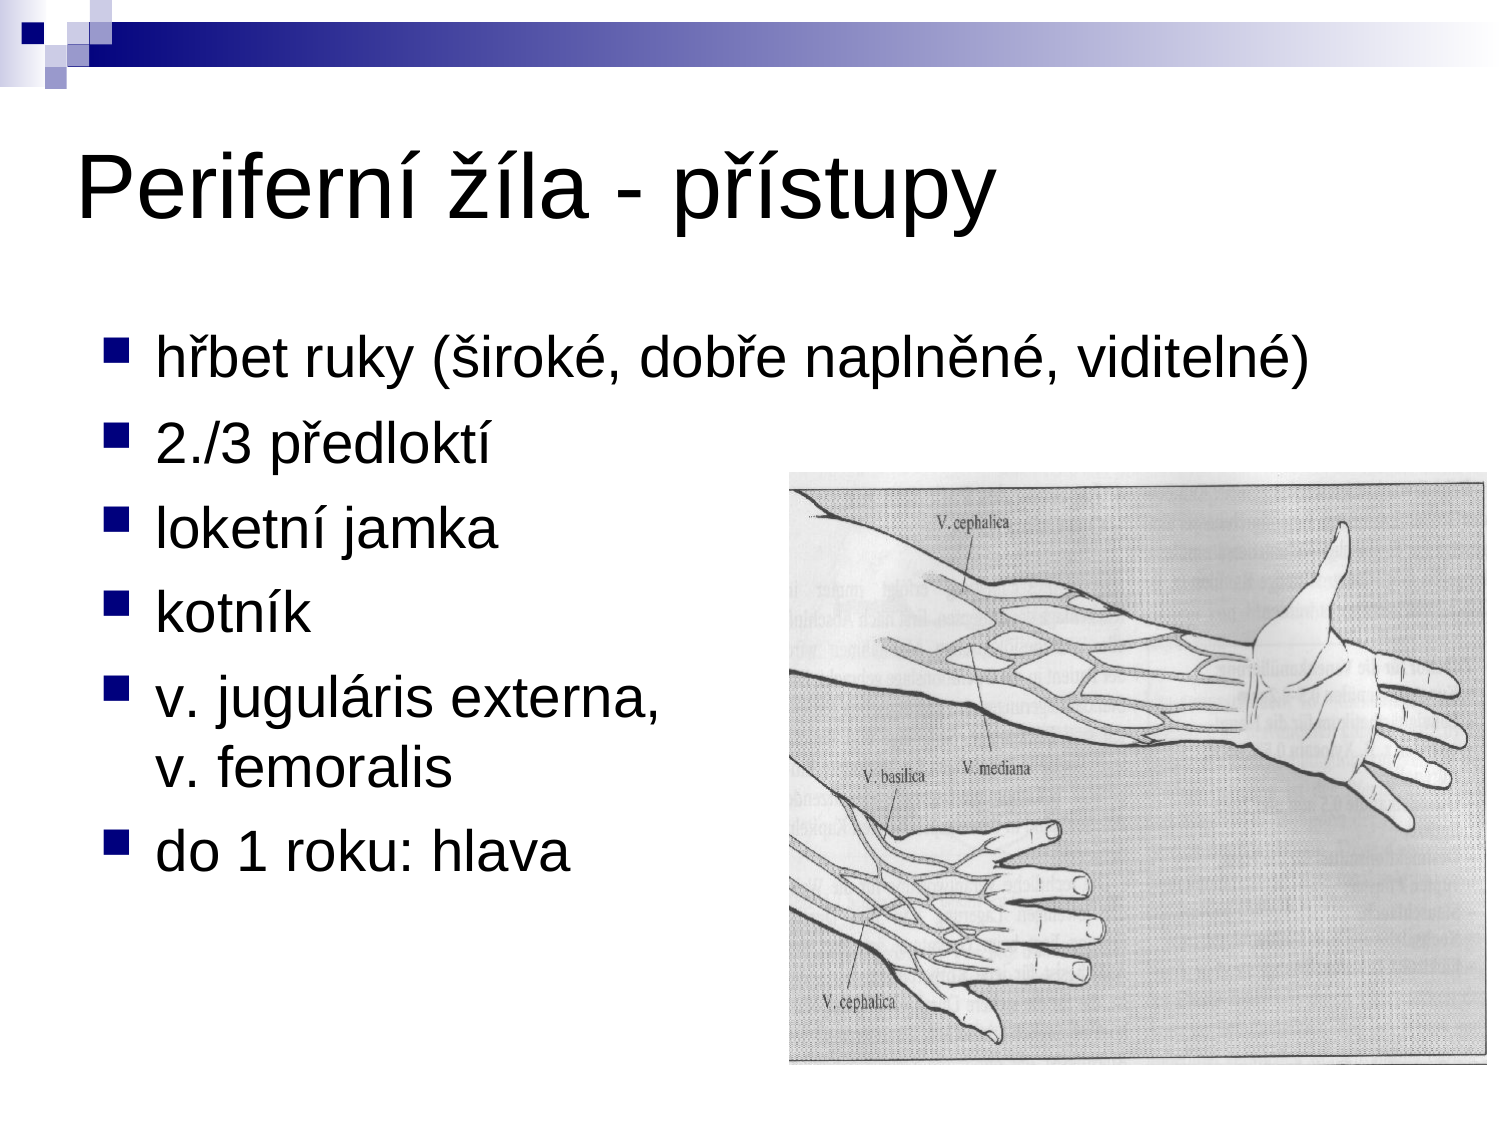

# Periferní žíla - přístupy
hřbet ruky (široké, dobře naplněné, viditelné)
2./3 předloktí
loketní jamka
kotník
v. juguláris externa,
v. femoralis
do 1 roku: hlava